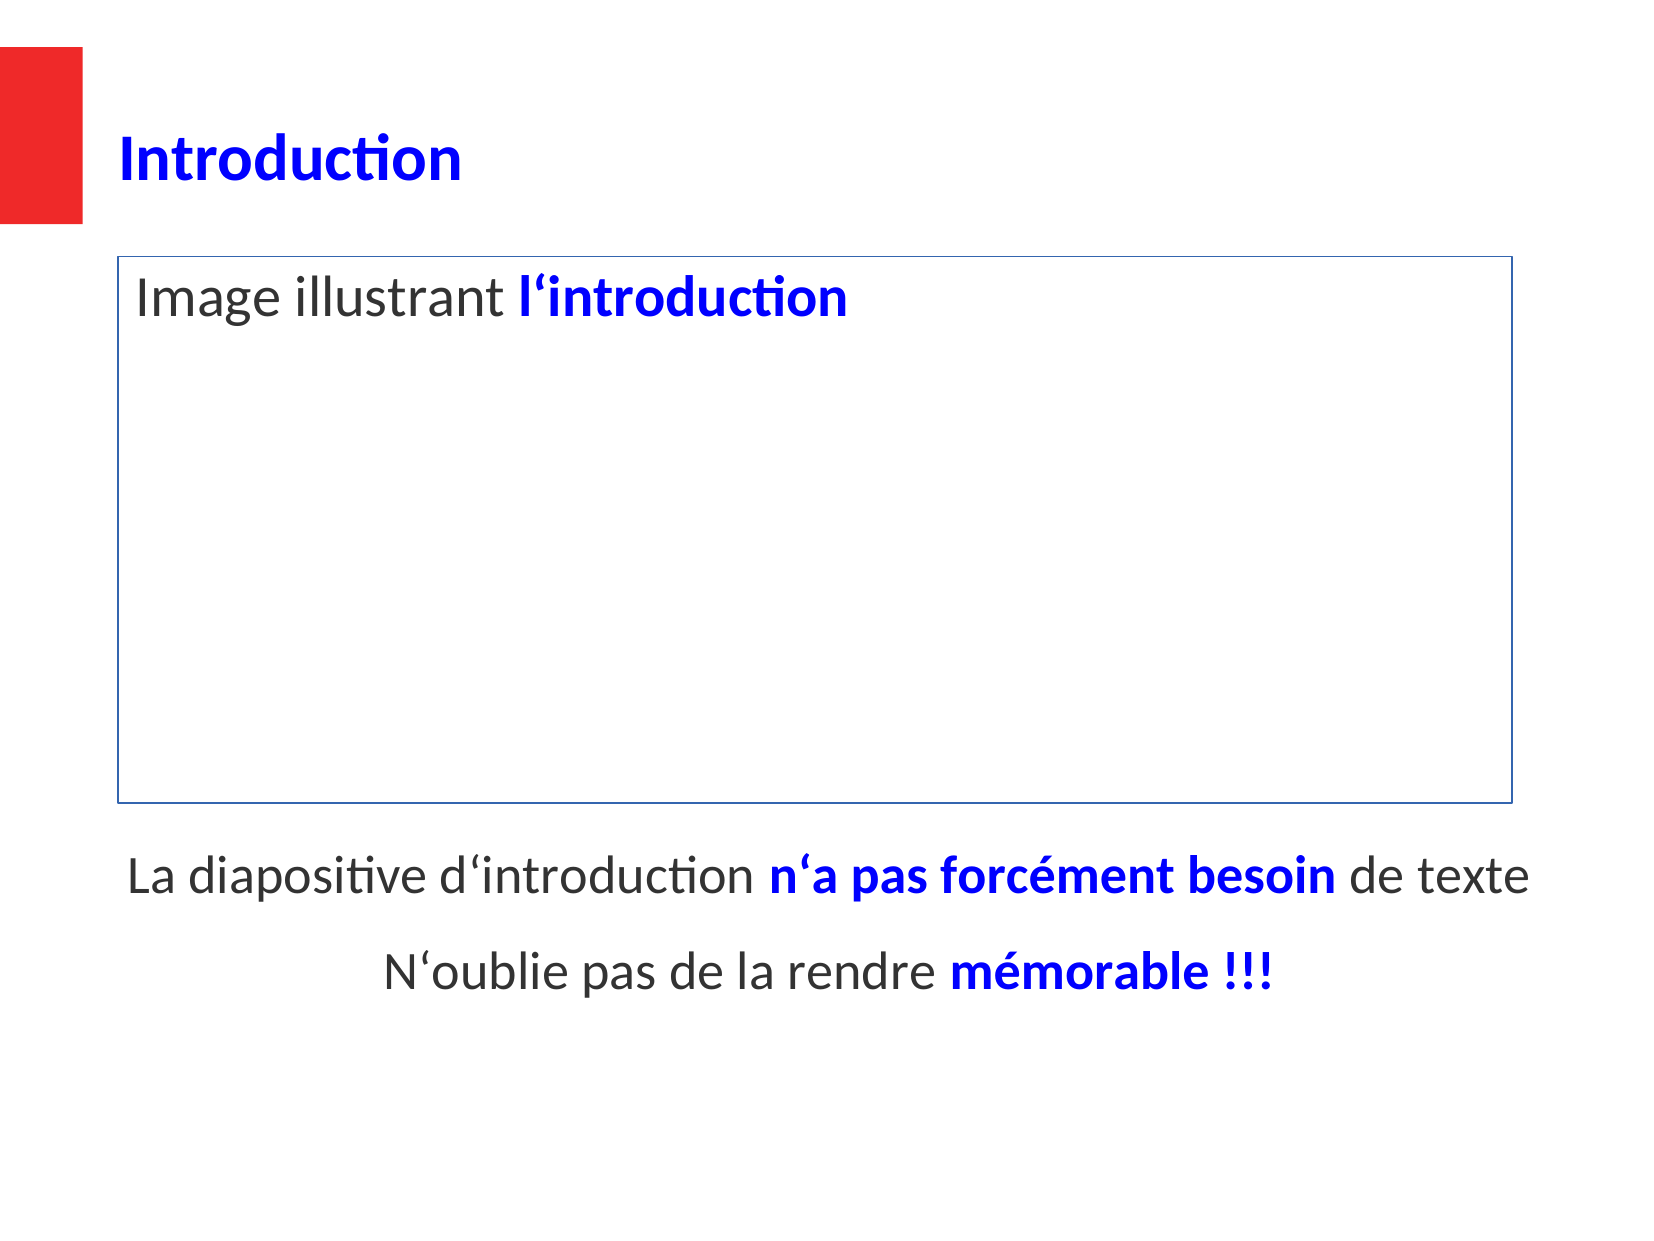

# Introduction
Image illustrant l‘introduction
La diapositive d‘introduction n‘a pas forcément besoin de texte
N‘oublie pas de la rendre mémorable !!!